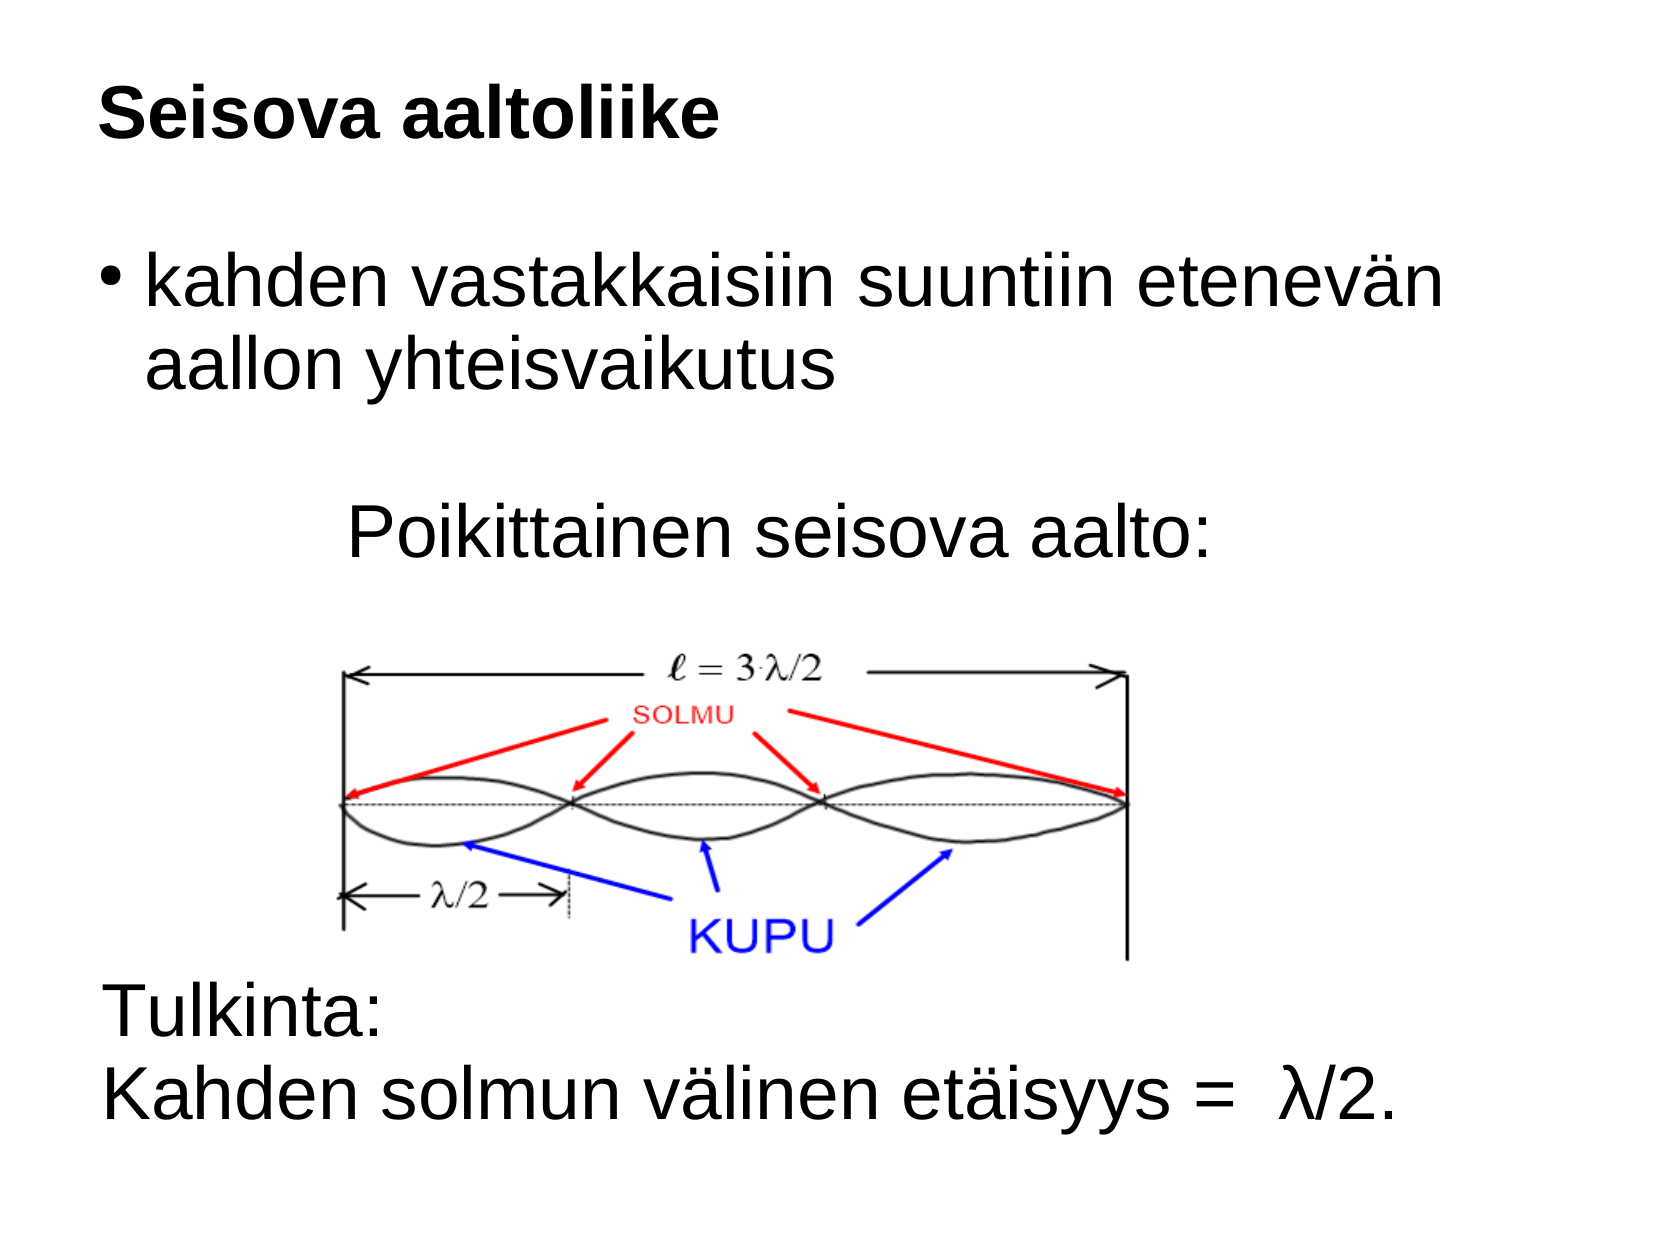

Seisova aaltoliike
 kahden vastakkaisiin suuntiin etenevän
 aallon yhteisvaikutus
 Poikittainen seisova aalto:
Tulkinta:
Kahden solmun välinen etäisyys = λ/2.